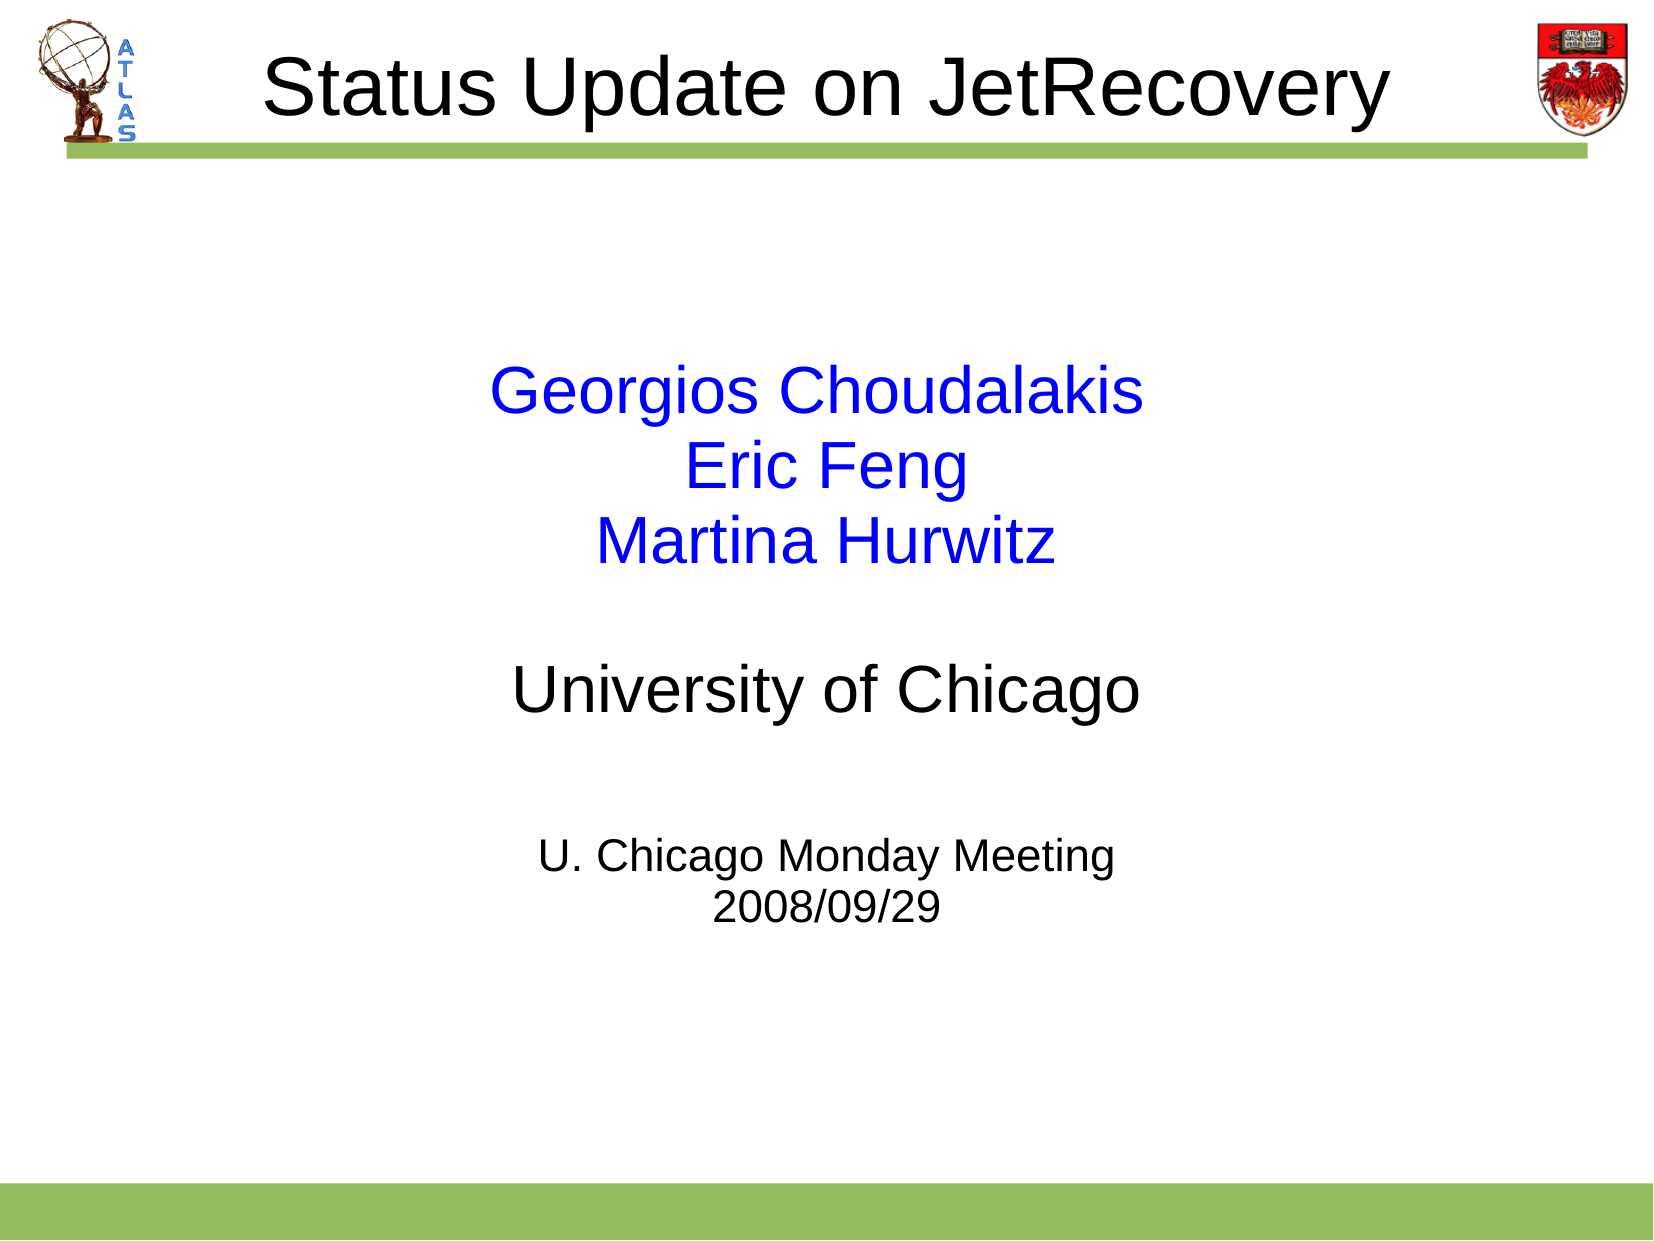

# Status Update on JetRecovery
Georgios Choudalakis
Eric Feng
Martina Hurwitz
University of Chicago
U. Chicago Monday Meeting
2008/09/29